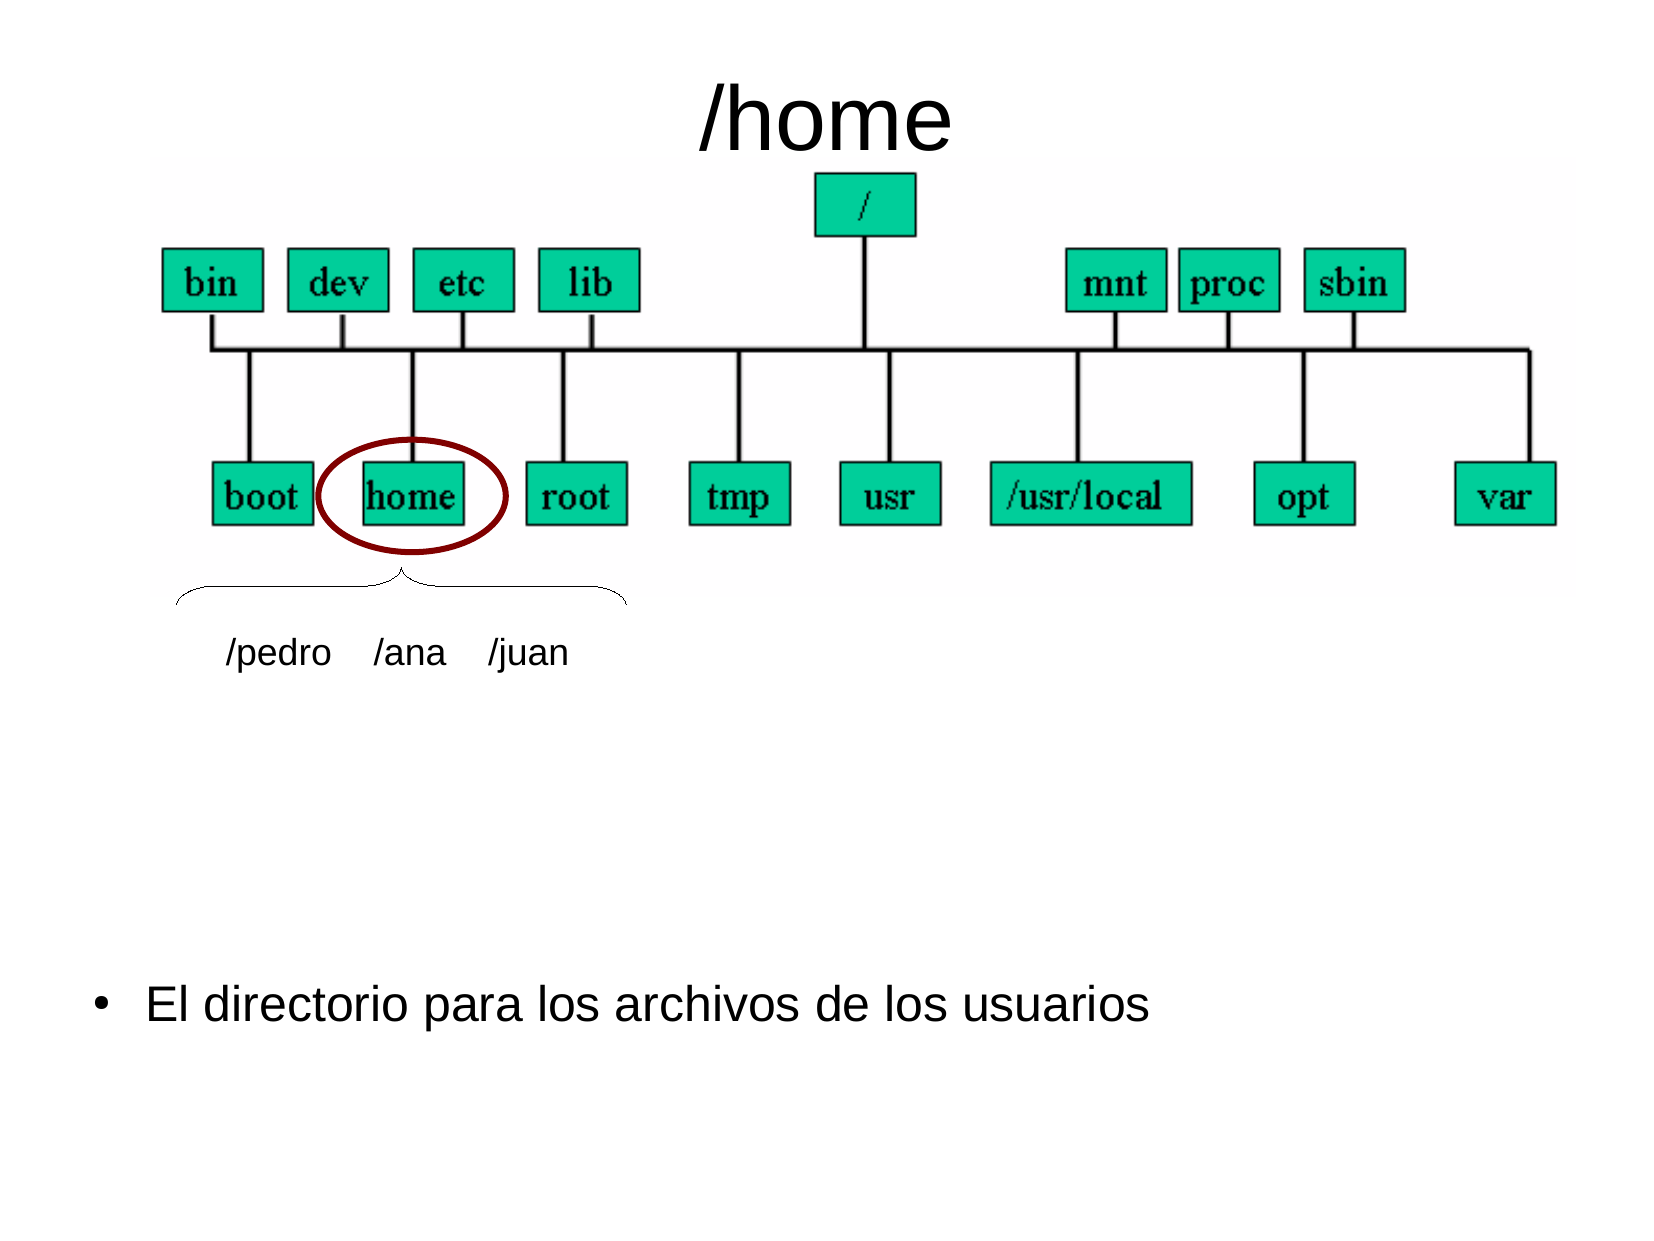

# /home
/pedro /ana /juan
El directorio para los archivos de los usuarios